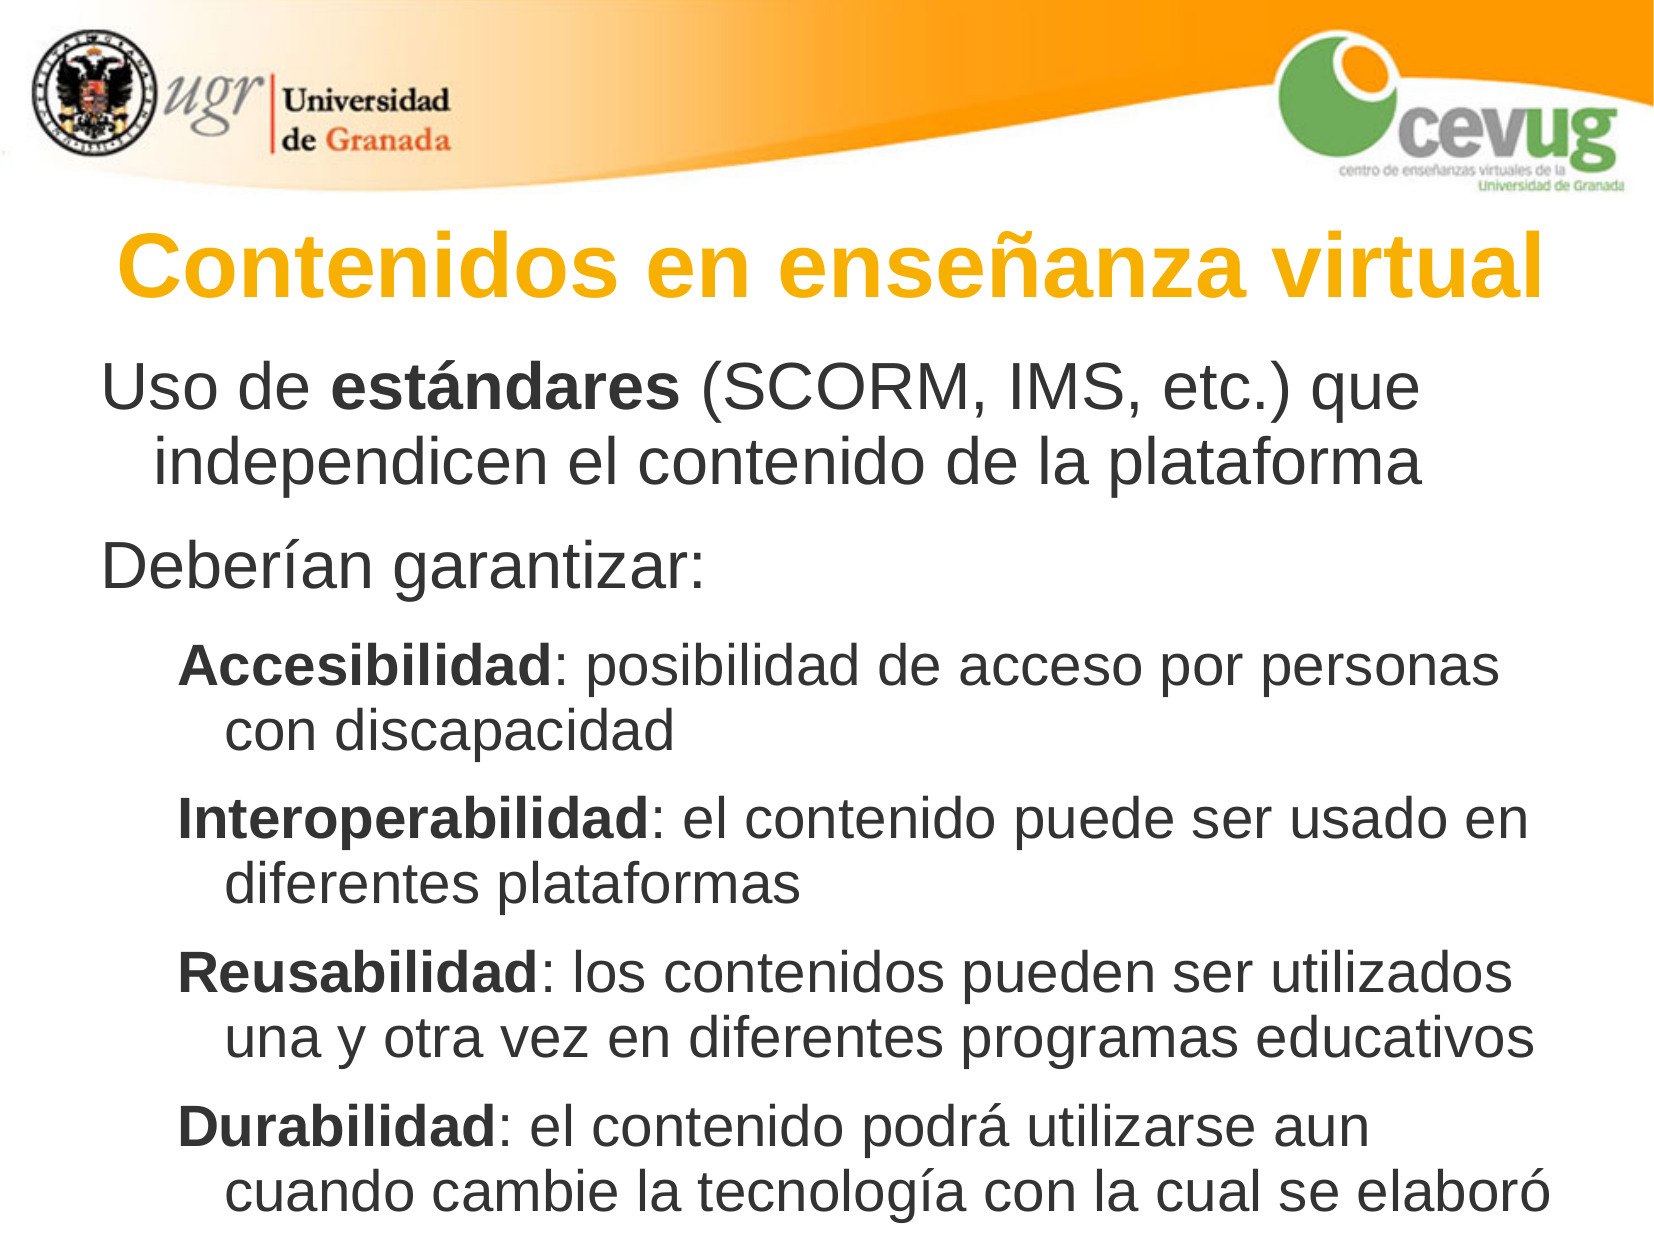

# Contenidos en enseñanza virtual
Uso de estándares (SCORM, IMS, etc.) que independicen el contenido de la plataforma
Deberían garantizar:
Accesibilidad: posibilidad de acceso por personas con discapacidad
Interoperabilidad: el contenido puede ser usado en diferentes plataformas
Reusabilidad: los contenidos pueden ser utilizados una y otra vez en diferentes programas educativos
Durabilidad: el contenido podrá utilizarse aun cuando cambie la tecnología con la cual se elaboró